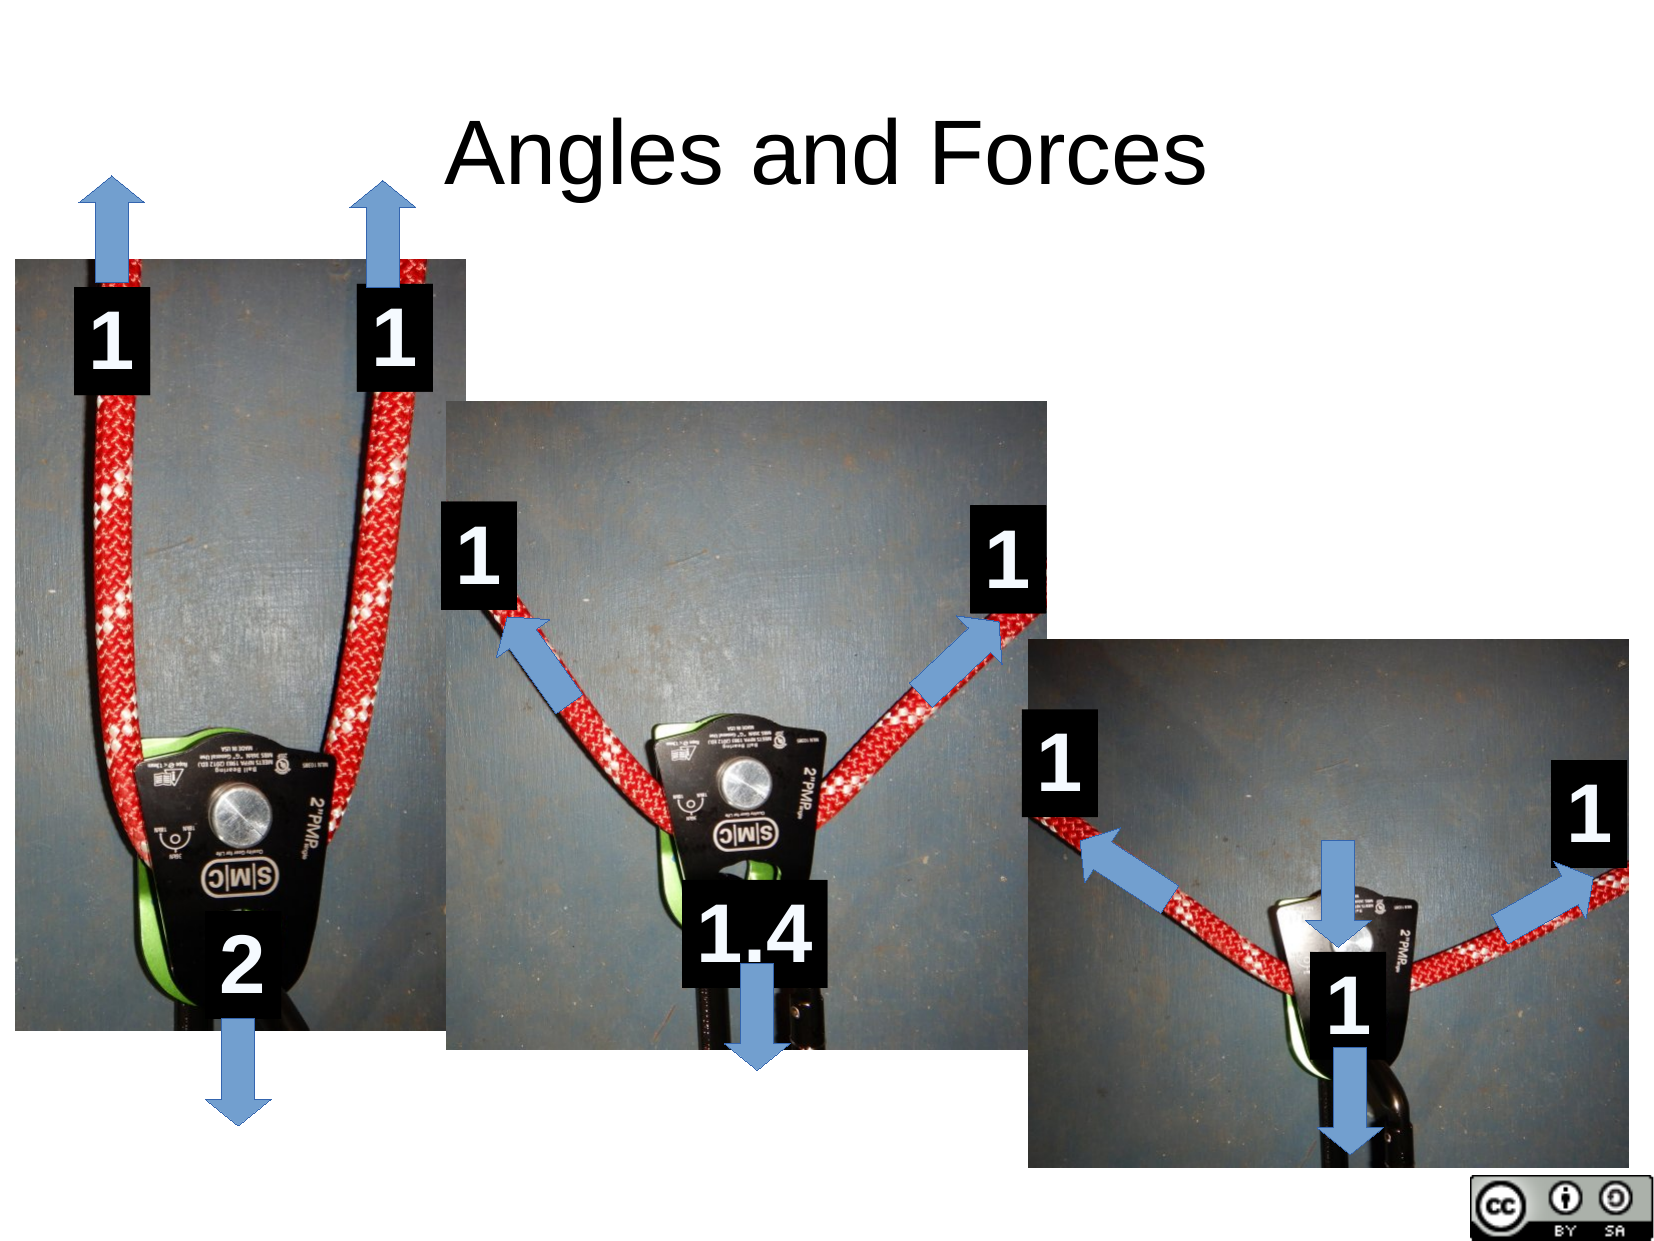

# Angles and Forces
1
1
1
1
1
1
1
1
1
1
1
1
1
1
1.4
1.4
2
2
1